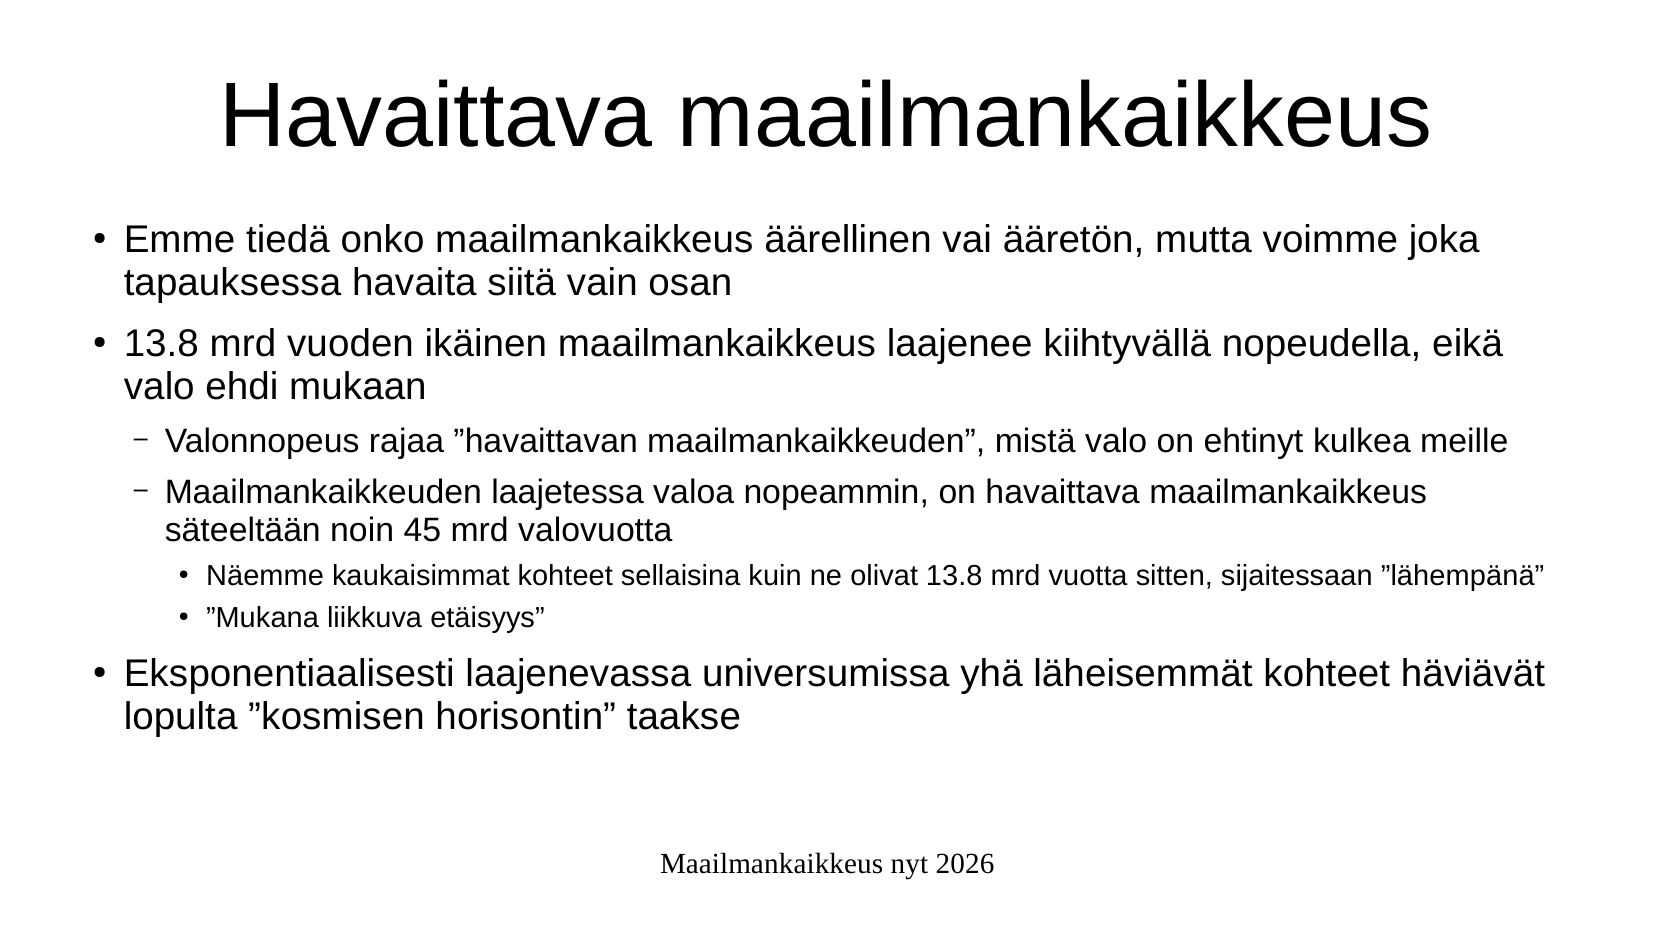

# Havaittava maailmankaikkeus
Emme tiedä onko maailmankaikkeus äärellinen vai ääretön, mutta voimme joka tapauksessa havaita siitä vain osan
13.8 mrd vuoden ikäinen maailmankaikkeus laajenee kiihtyvällä nopeudella, eikä valo ehdi mukaan
Valonnopeus rajaa ”havaittavan maailmankaikkeuden”, mistä valo on ehtinyt kulkea meille
Maailmankaikkeuden laajetessa valoa nopeammin, on havaittava maailmankaikkeus säteeltään noin 45 mrd valovuotta
Näemme kaukaisimmat kohteet sellaisina kuin ne olivat 13.8 mrd vuotta sitten, sijaitessaan ”lähempänä”
”Mukana liikkuva etäisyys”
Eksponentiaalisesti laajenevassa universumissa yhä läheisemmät kohteet häviävät lopulta ”kosmisen horisontin” taakse